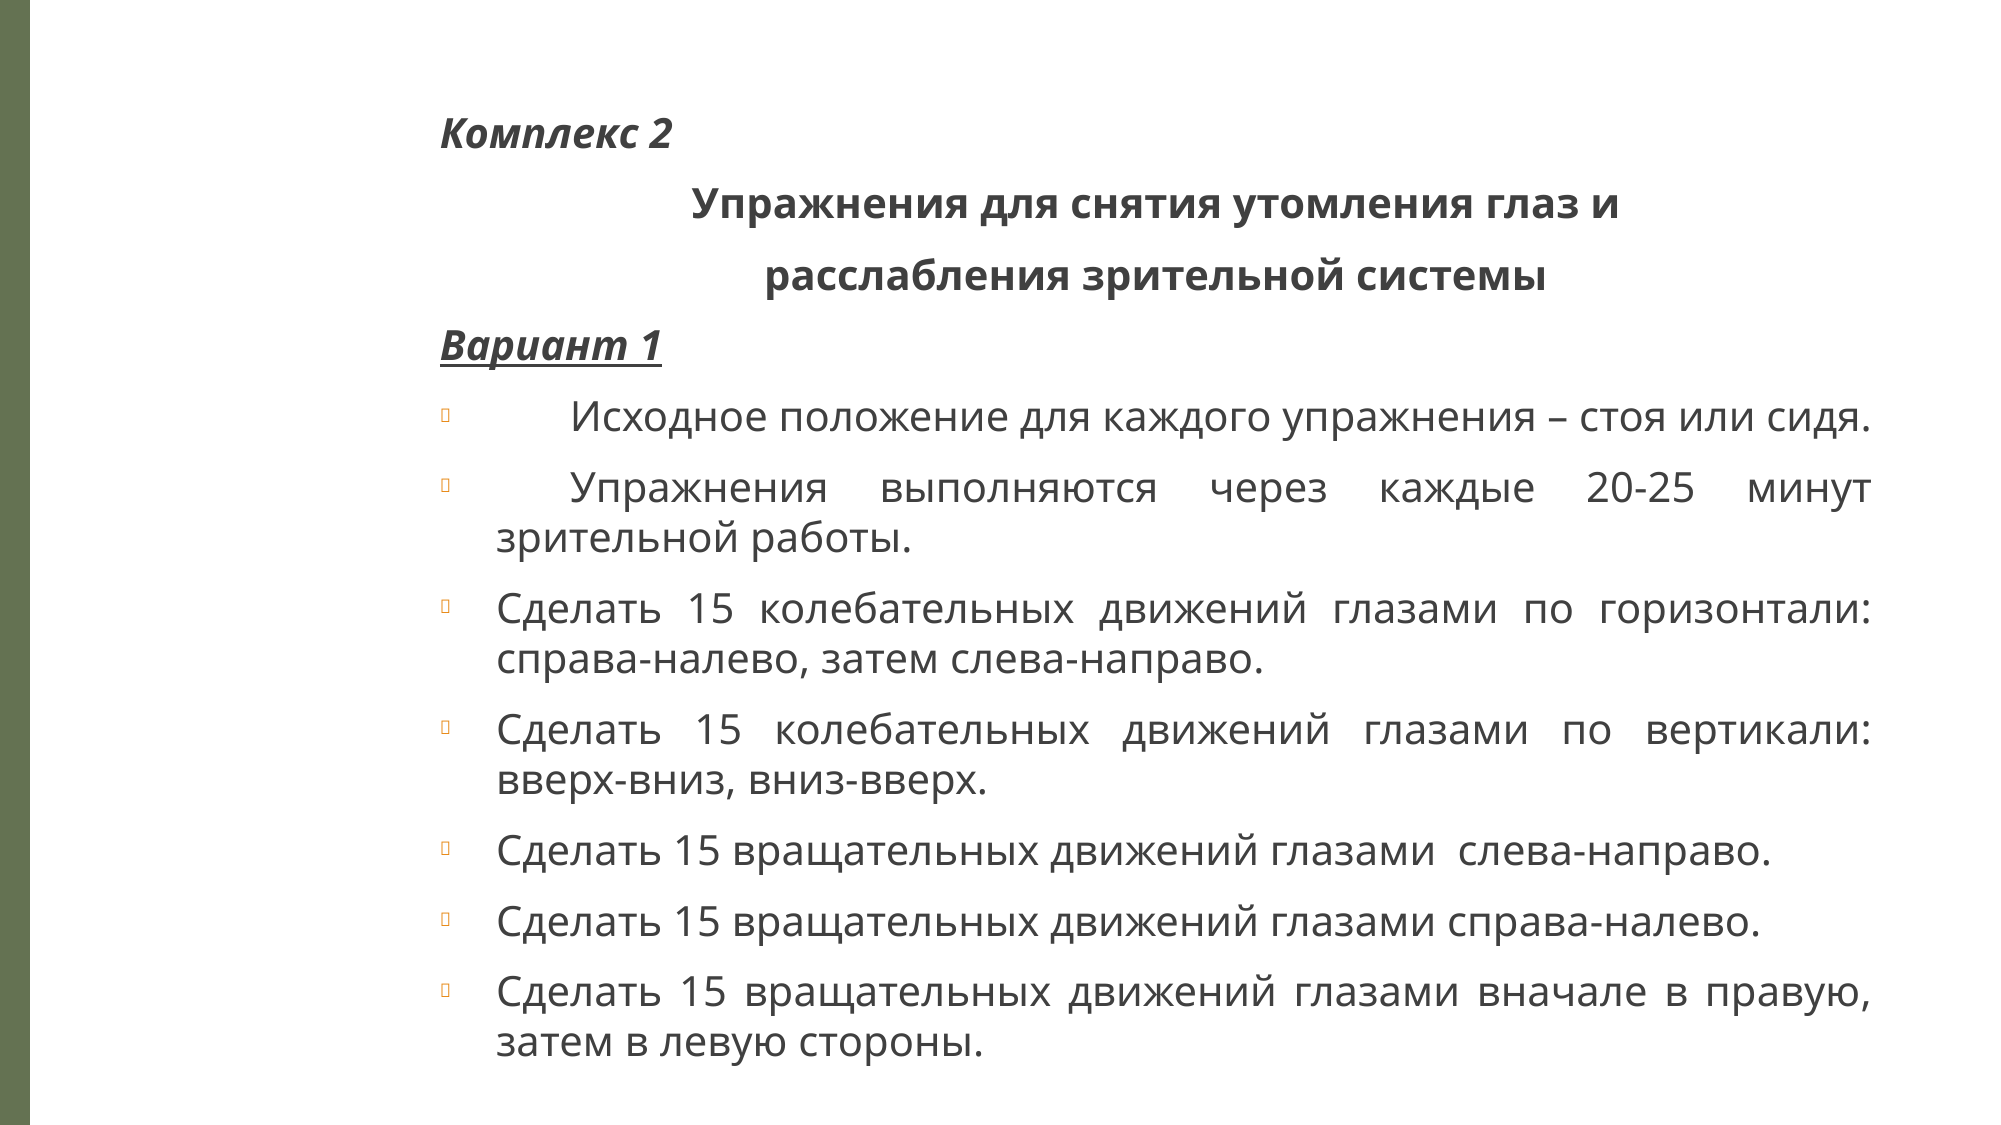

# Комплекс 2
Упражнения для снятия утомления глаз и
расслабления зрительной системы
Вариант 1
	Исходное положение для каждого упражнения – стоя или сидя.
	Упражнения выполняются через каждые 20-25 минут зрительной работы.
Сделать 15 колебательных движений глазами по горизонтали: справа-налево, затем слева-направо.
Сделать 15 колебательных движений глазами по вертикали: вверх-вниз, вниз-вверх.
Сделать 15 вращательных движений глазами слева-направо.
Сделать 15 вращательных движений глазами справа-налево.
Сделать 15 вращательных движений глазами вначале в правую, затем в левую стороны.